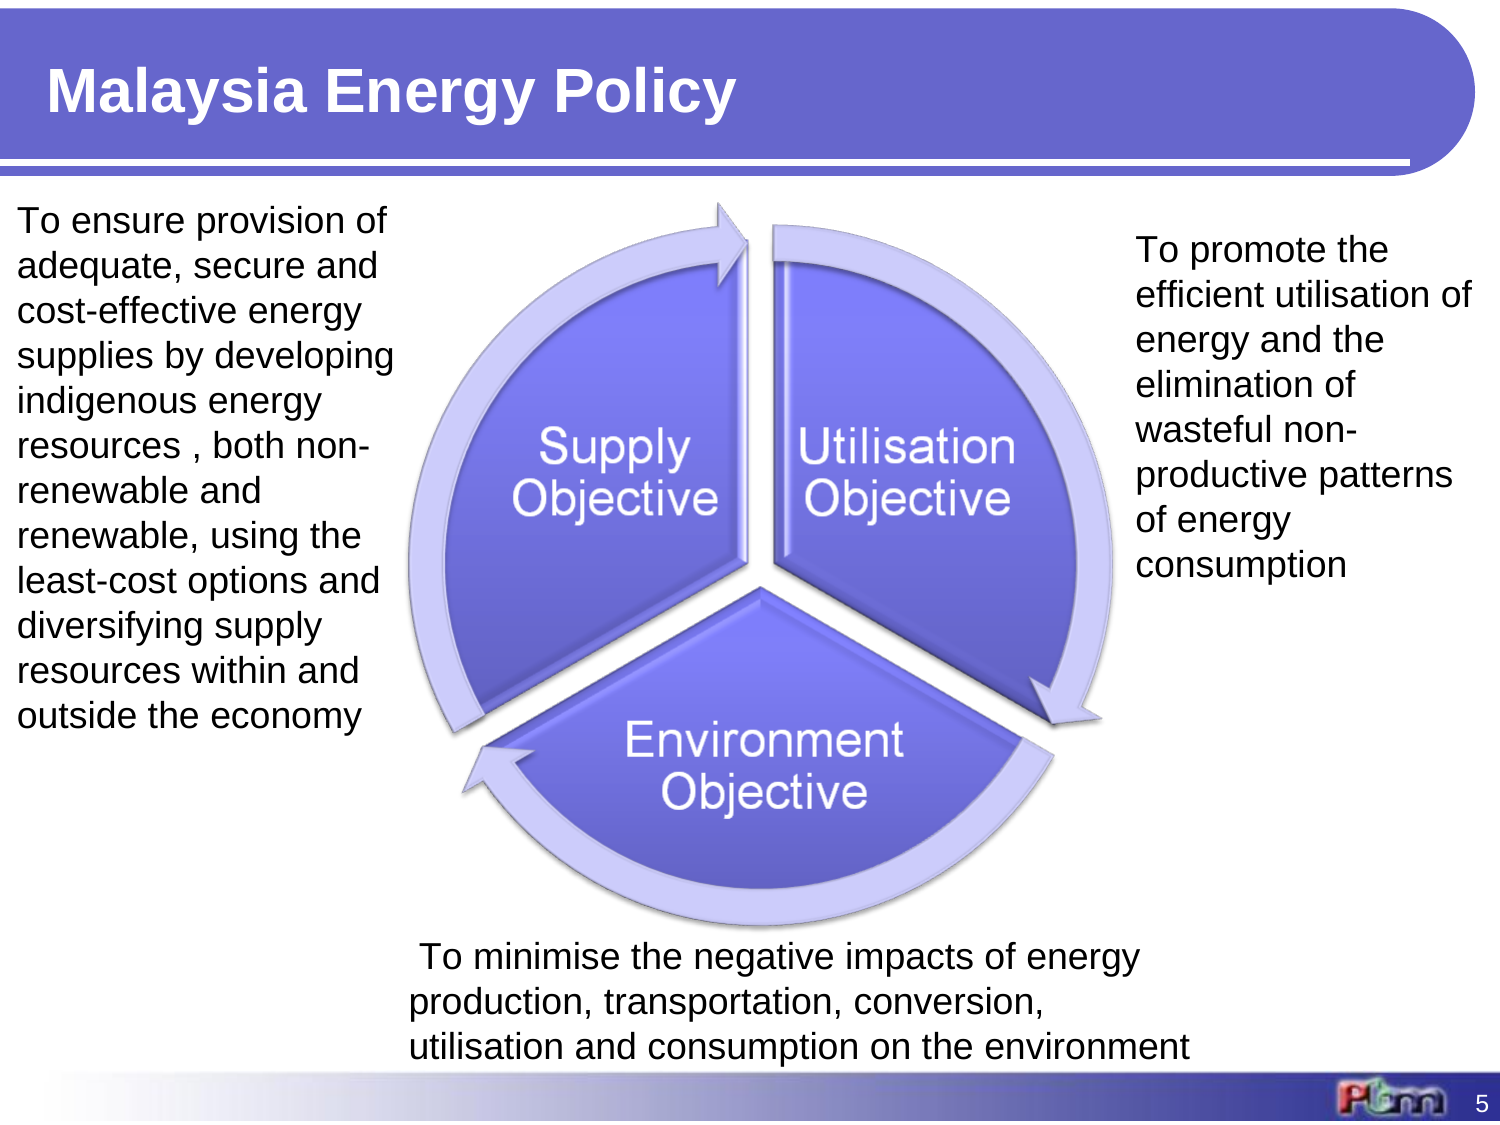

# Malaysia Energy Policy
To ensure provision of adequate, secure and cost-effective energy supplies by developing indigenous energy resources , both non-renewable and renewable, using the least-cost options and diversifying supply resources within and outside the economy
To promote the efficient utilisation of energy and the elimination of wasteful non-productive patterns of energy consumption
 To minimise the negative impacts of energy production, transportation, conversion, utilisation and consumption on the environment